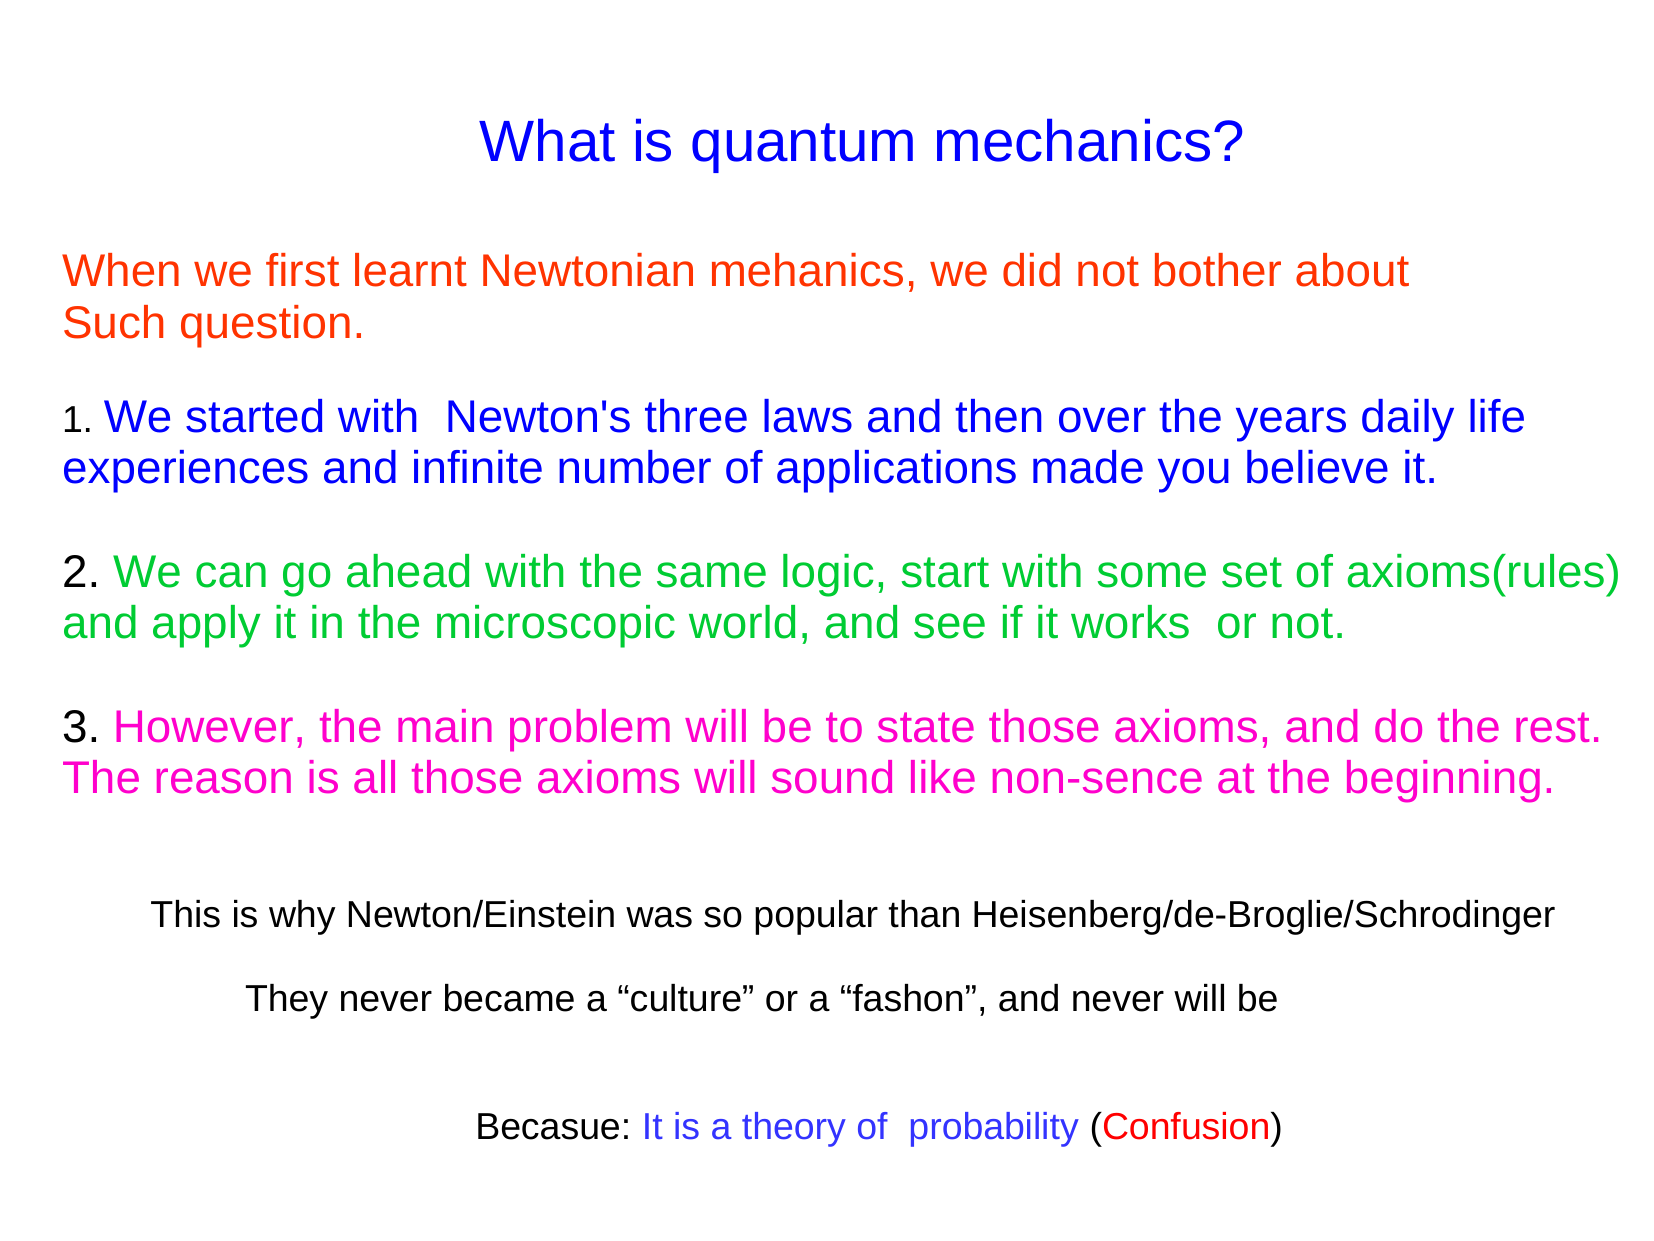

What is quantum mechanics?
When we first learnt Newtonian mehanics, we did not bother about
Such question.
1. We started with Newton's three laws and then over the years daily life
experiences and infinite number of applications made you believe it.
2. We can go ahead with the same logic, start with some set of axioms(rules)
and apply it in the microscopic world, and see if it works or not.
3. However, the main problem will be to state those axioms, and do the rest.
The reason is all those axioms will sound like non-sence at the beginning.
This is why Newton/Einstein was so popular than Heisenberg/de-Broglie/Schrodinger
 They never became a “culture” or a “fashon”, and never will be
Becasue: It is a theory of probability (Confusion)